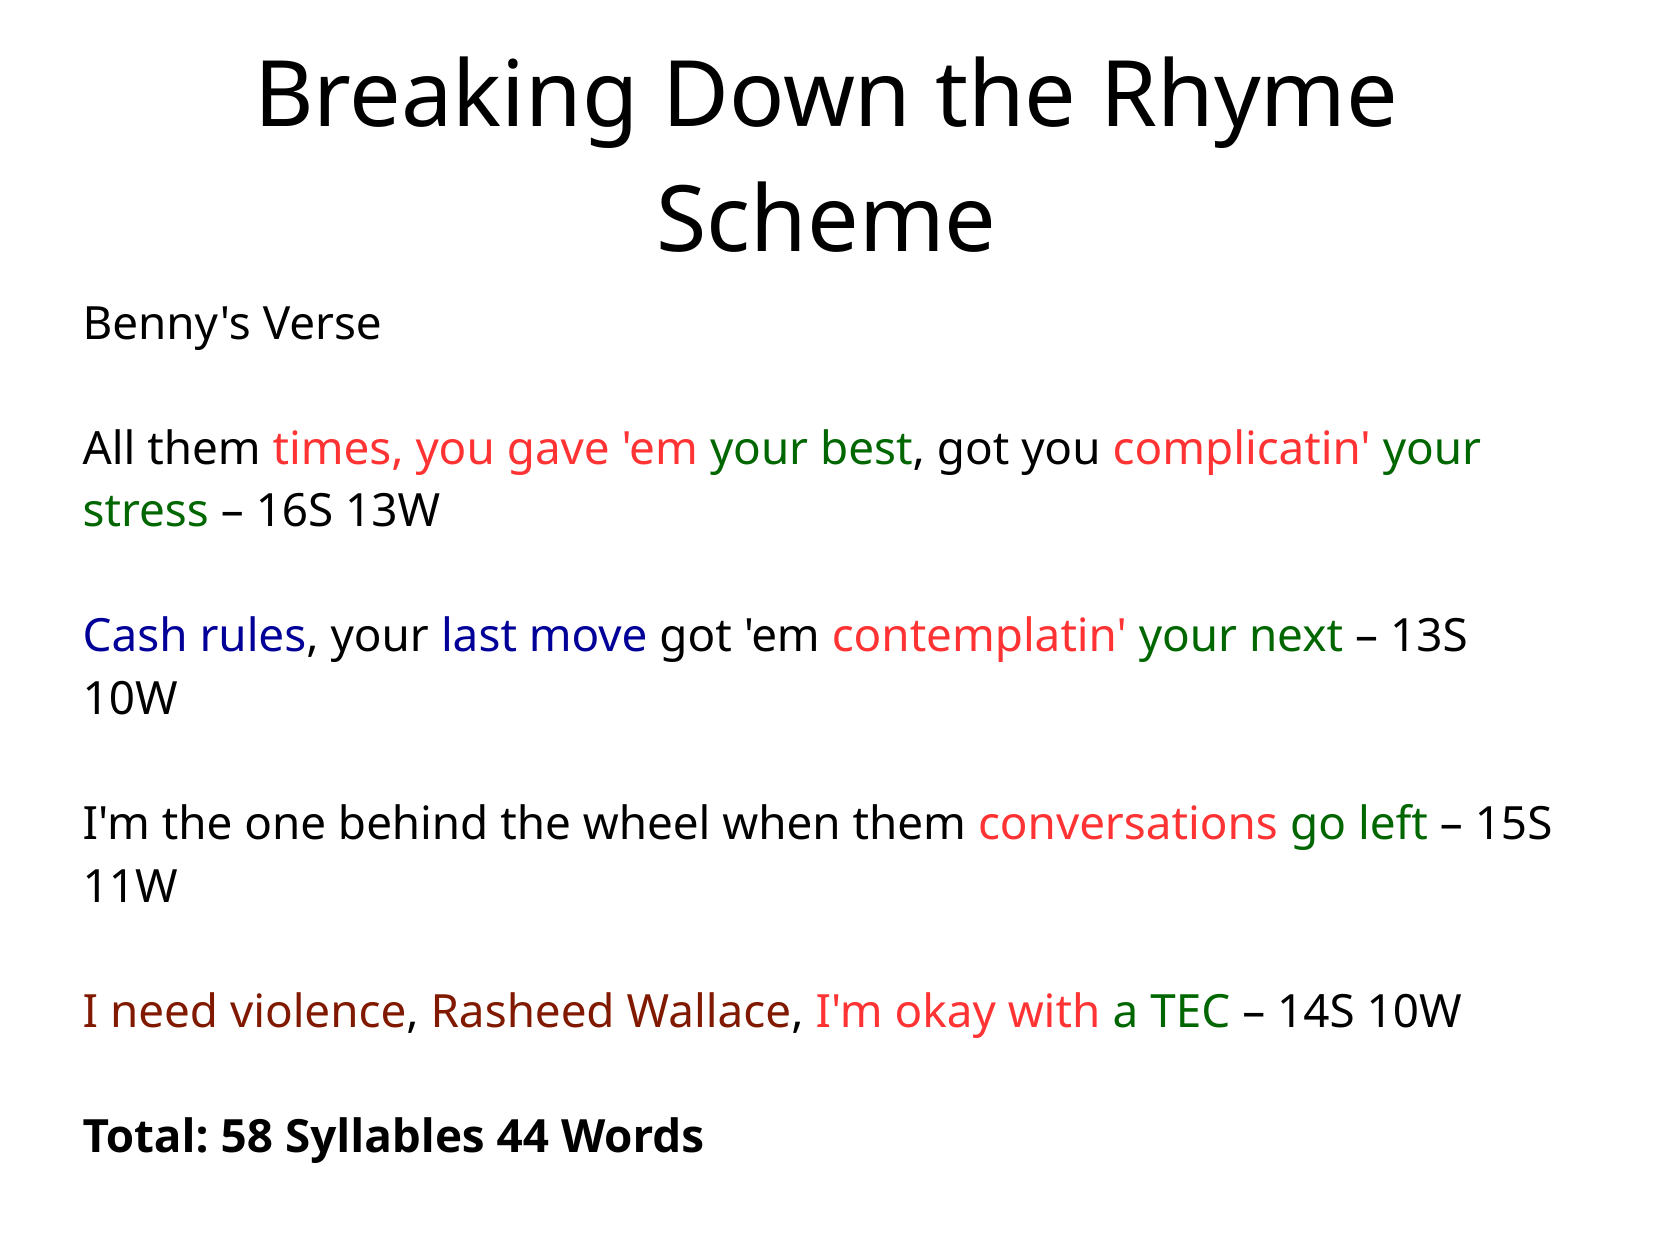

# Breaking Down the Rhyme Scheme
Benny's Verse
All them times, you gave 'em your best, got you complicatin' your stress – 16S 13W
Cash rules, your last move got 'em contemplatin' your next – 13S 10W
I'm the one behind the wheel when them conversations go left – 15S 11W
I need violence, Rasheed Wallace, I'm okay with a TEC – 14S 10W
Total: 58 Syllables 44 Words